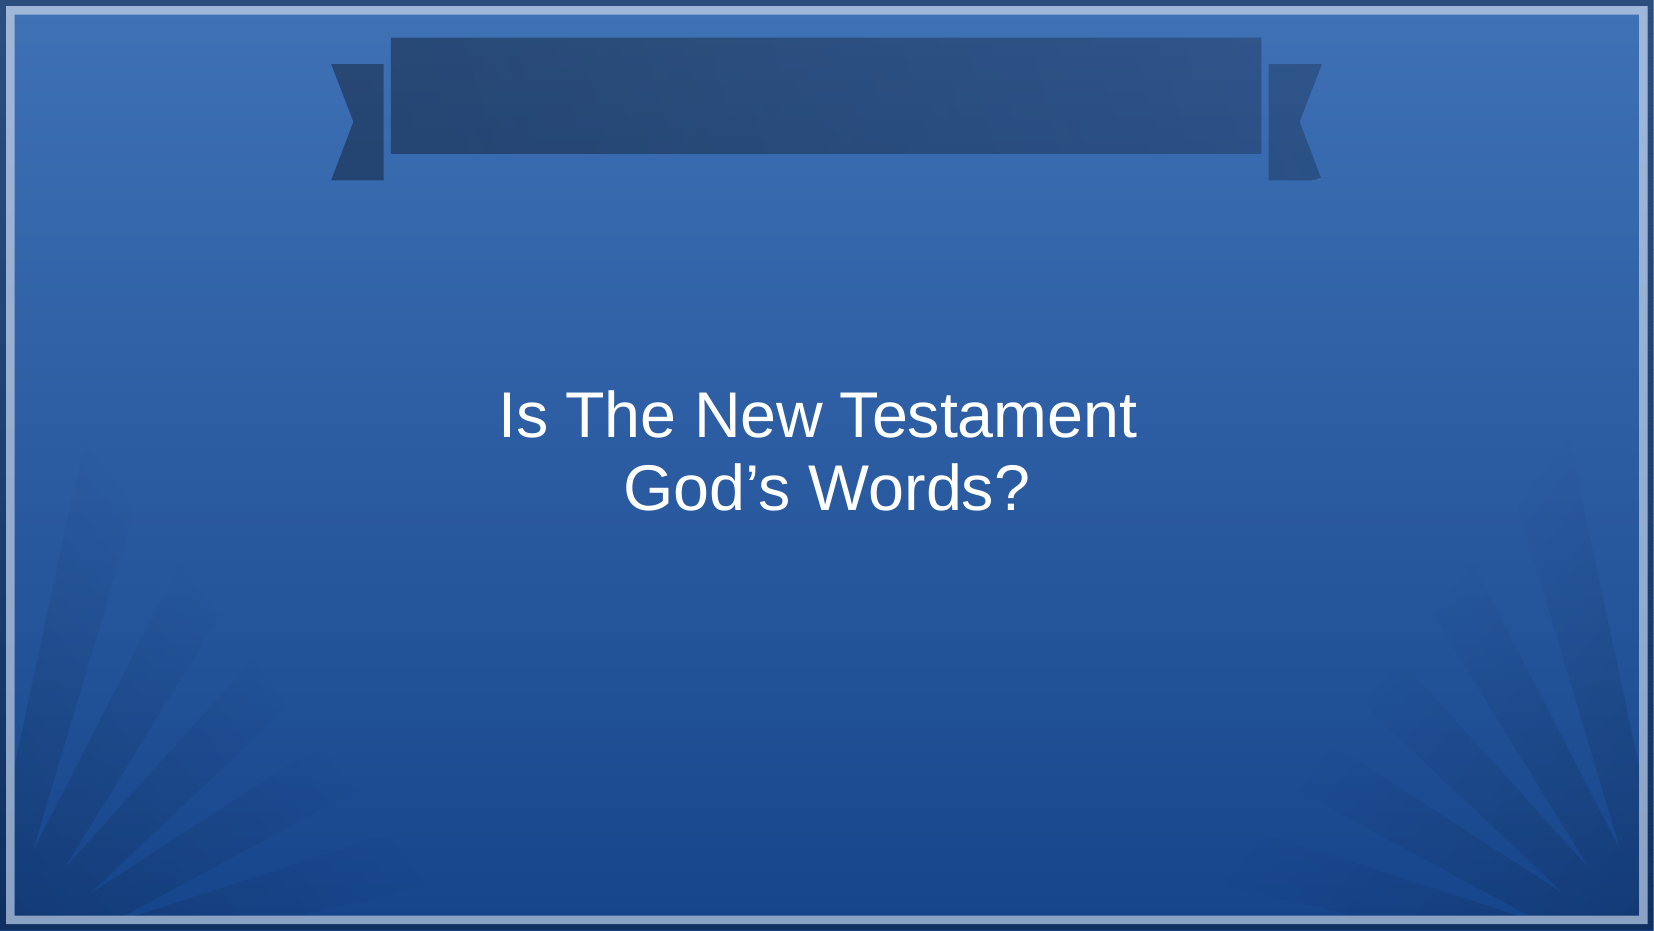

# Is The New Testament God’s Words?